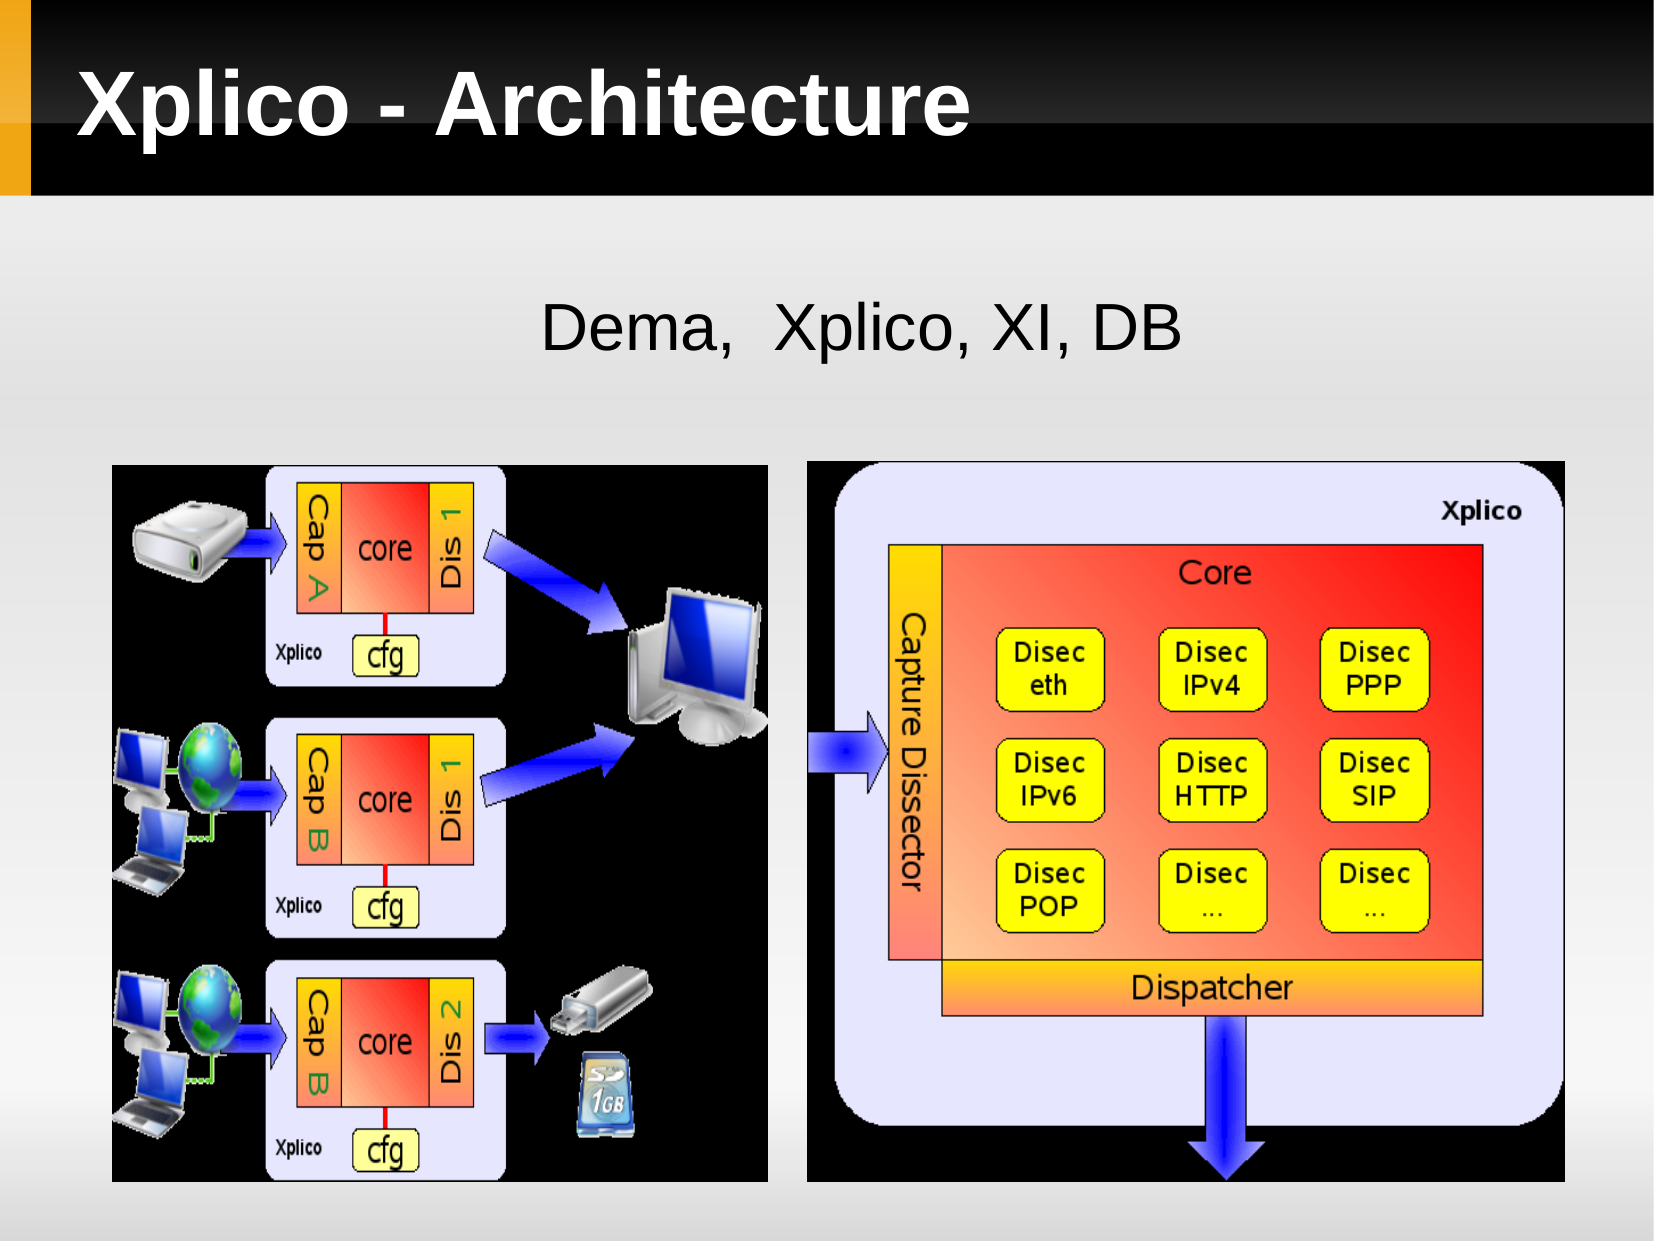

# Xplico - Architecture
Dema, Xplico, XI, DB